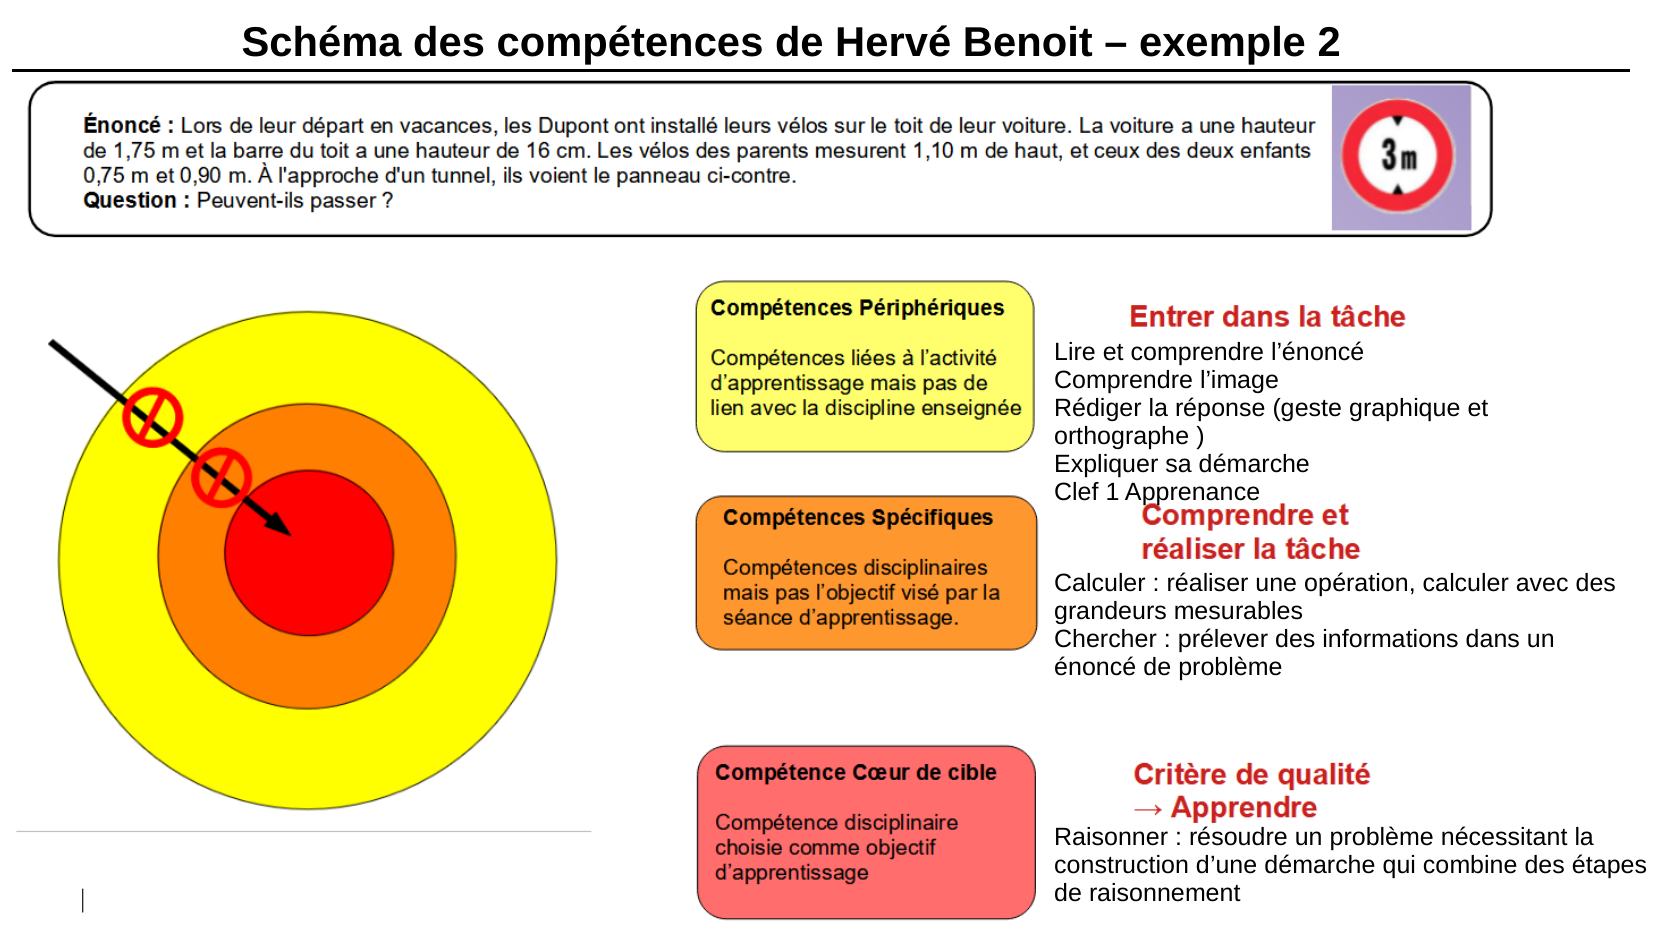

Schéma des compétences de Hervé Benoit – exemple 2
Lire et comprendre l’énoncé
Comprendre l’image
Rédiger la réponse (geste graphique et orthographe )
Expliquer sa démarche
Clef 1 Apprenance
Calculer : réaliser une opération, calculer avec des grandeurs mesurables
Chercher : prélever des informations dans un énoncé de problème
Raisonner : résoudre un problème nécessitant la construction d’une démarche qui combine des étapes de raisonnement
Temps 4